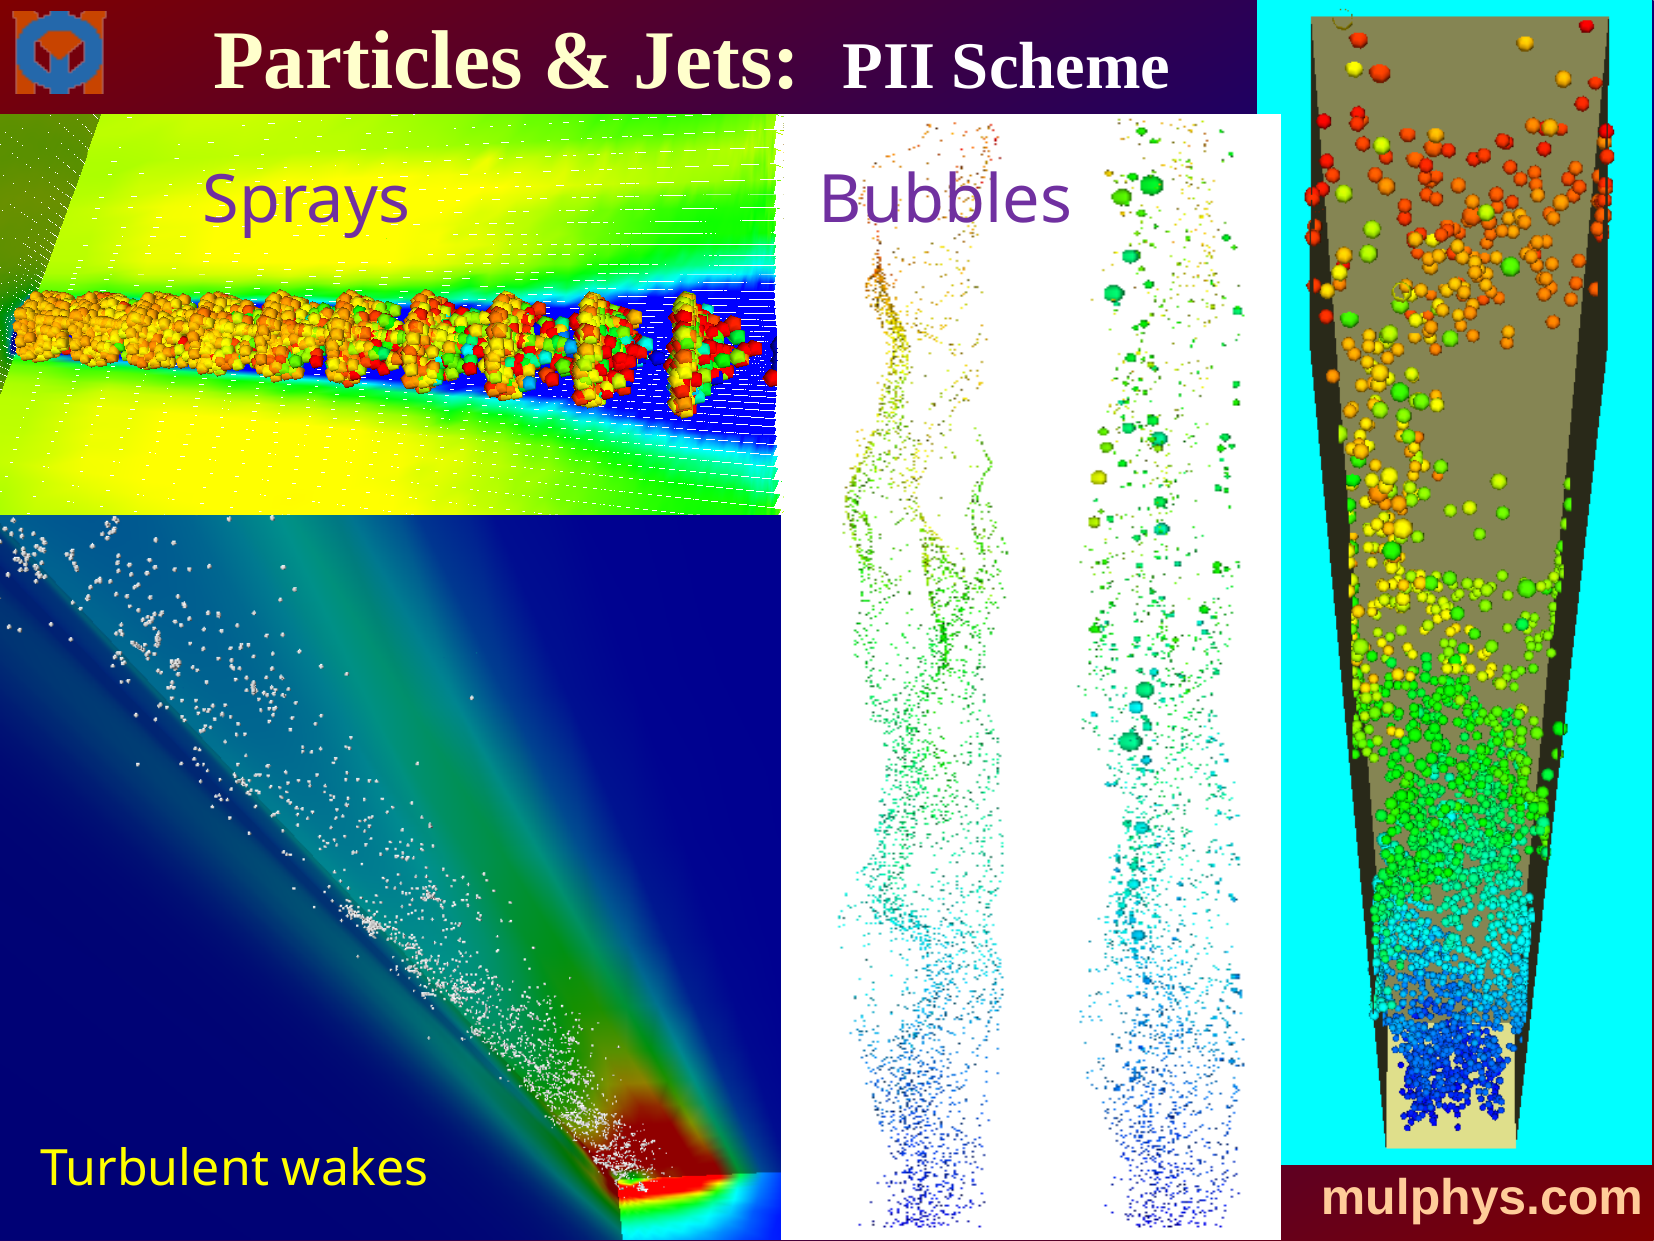

Particles & Jets:
PII Scheme
Sprays
Bubbles
Turbulent wakes
mulphys.com